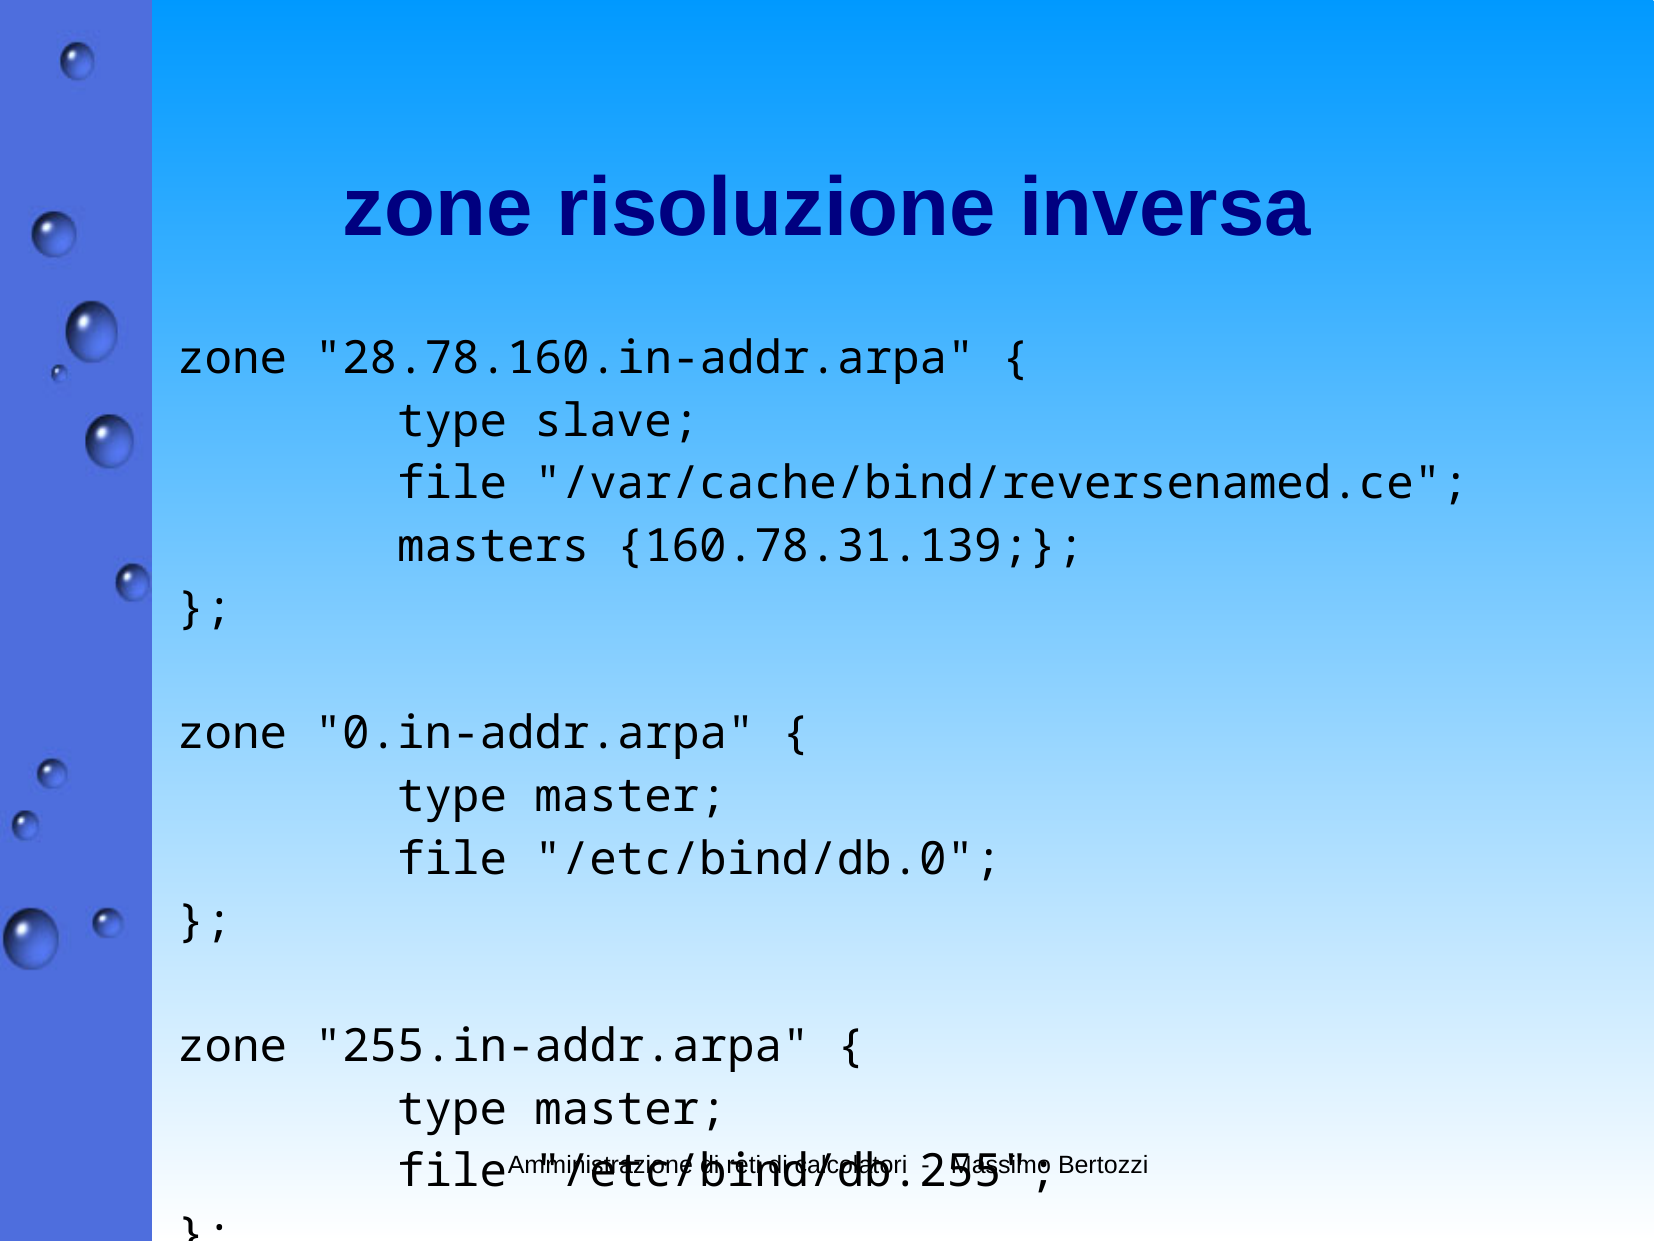

# zone risoluzione inversa
zone "28.78.160.in-addr.arpa" {
 type slave;
 file "/var/cache/bind/reversenamed.ce";
 masters {160.78.31.139;};
};
zone "0.in-addr.arpa" {
 type master;
 file "/etc/bind/db.0";
};
zone "255.in-addr.arpa" {
 type master;
 file "/etc/bind/db.255";
};